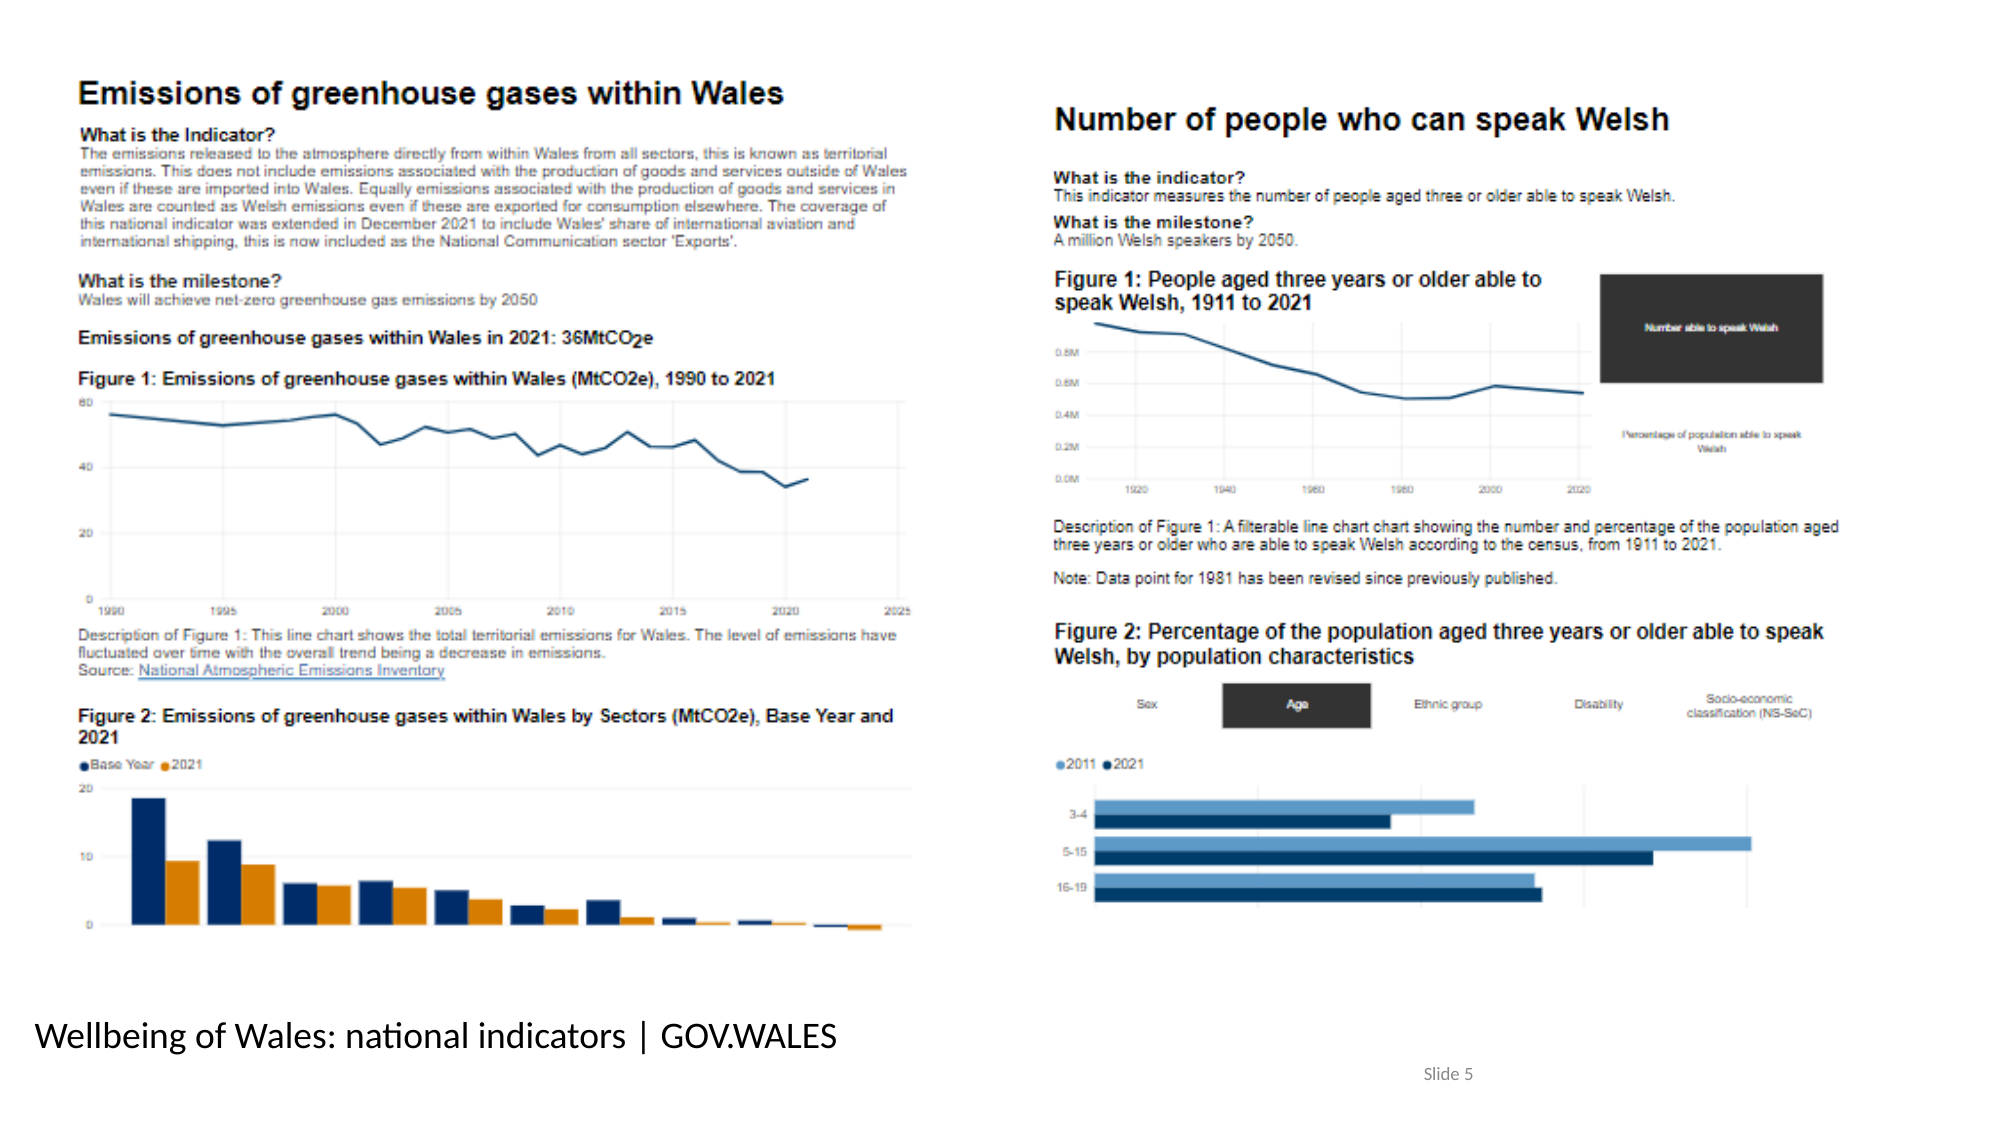

Wellbeing of Wales: national indicators | GOV.WALES